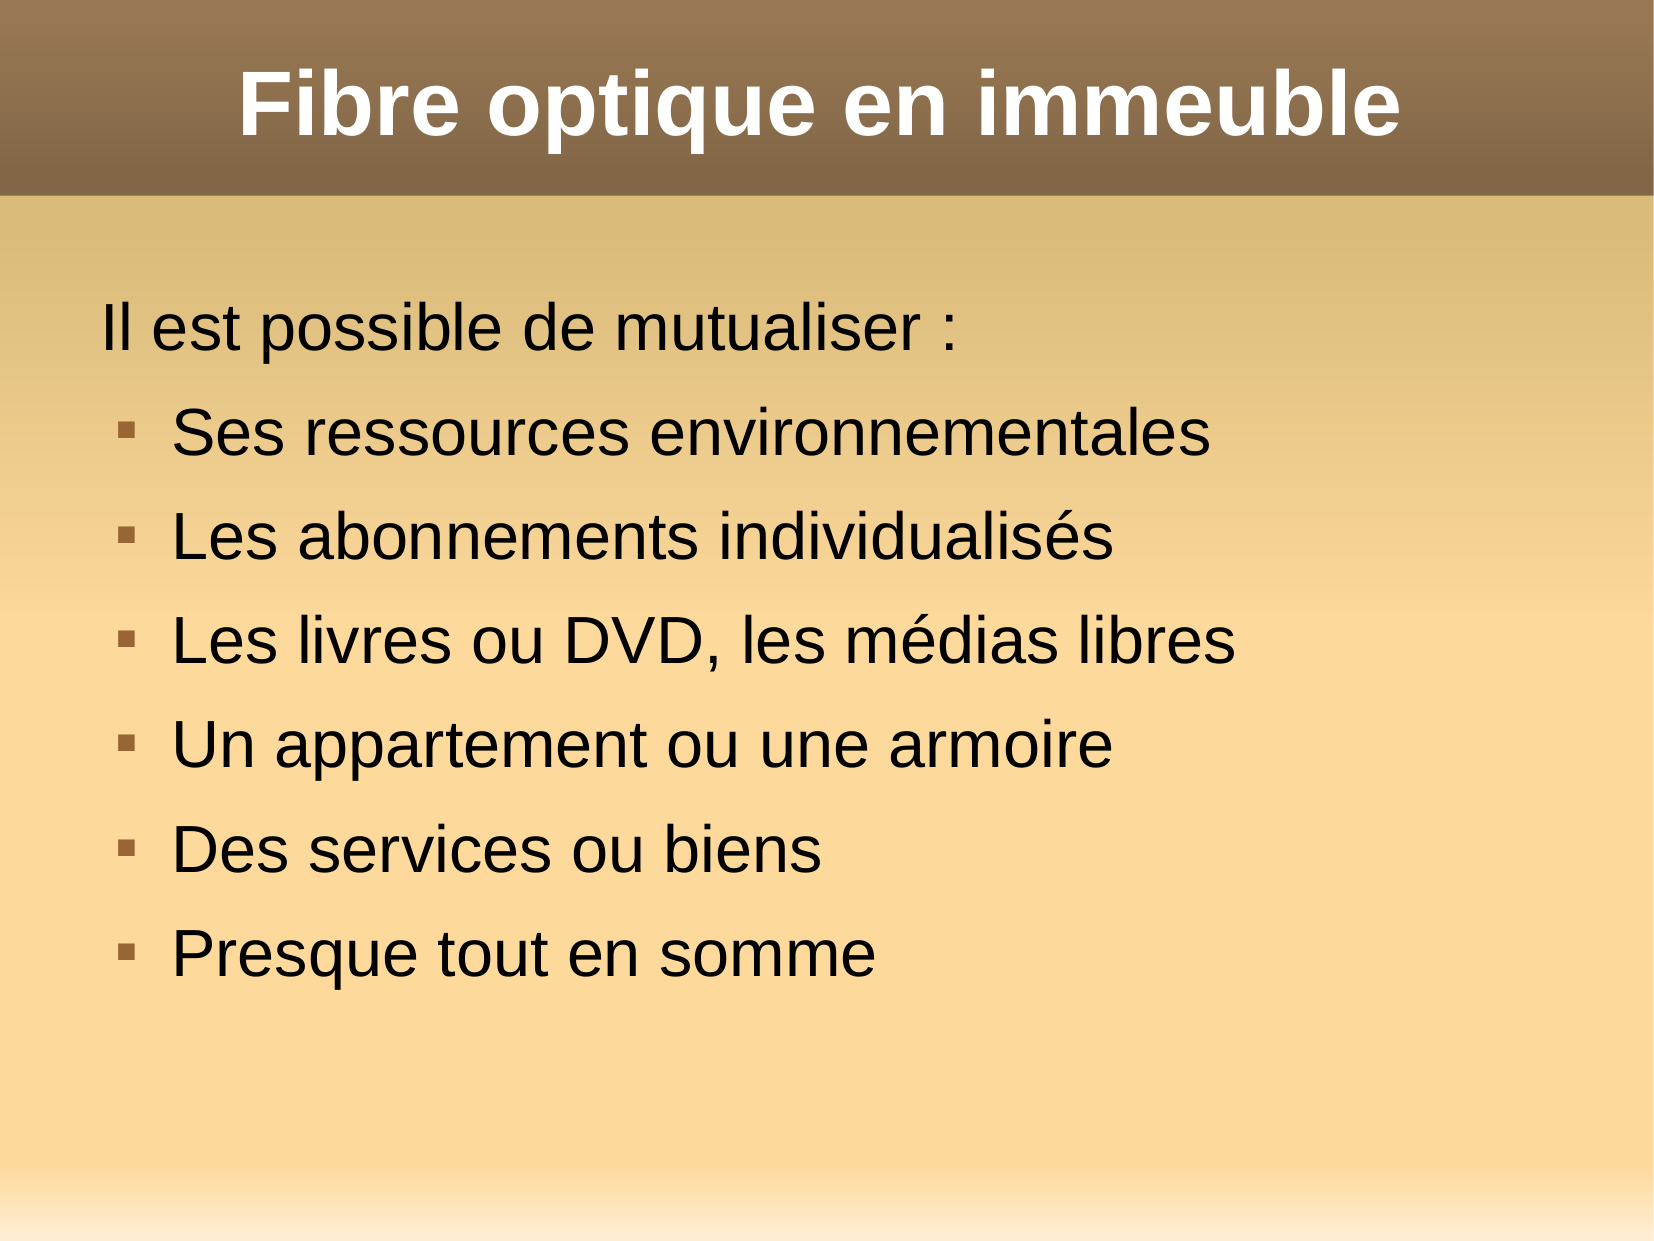

# Fibre optique en immeuble
Il est possible de mutualiser :
Ses ressources environnementales
Les abonnements individualisés
Les livres ou DVD, les médias libres
Un appartement ou une armoire
Des services ou biens
Presque tout en somme